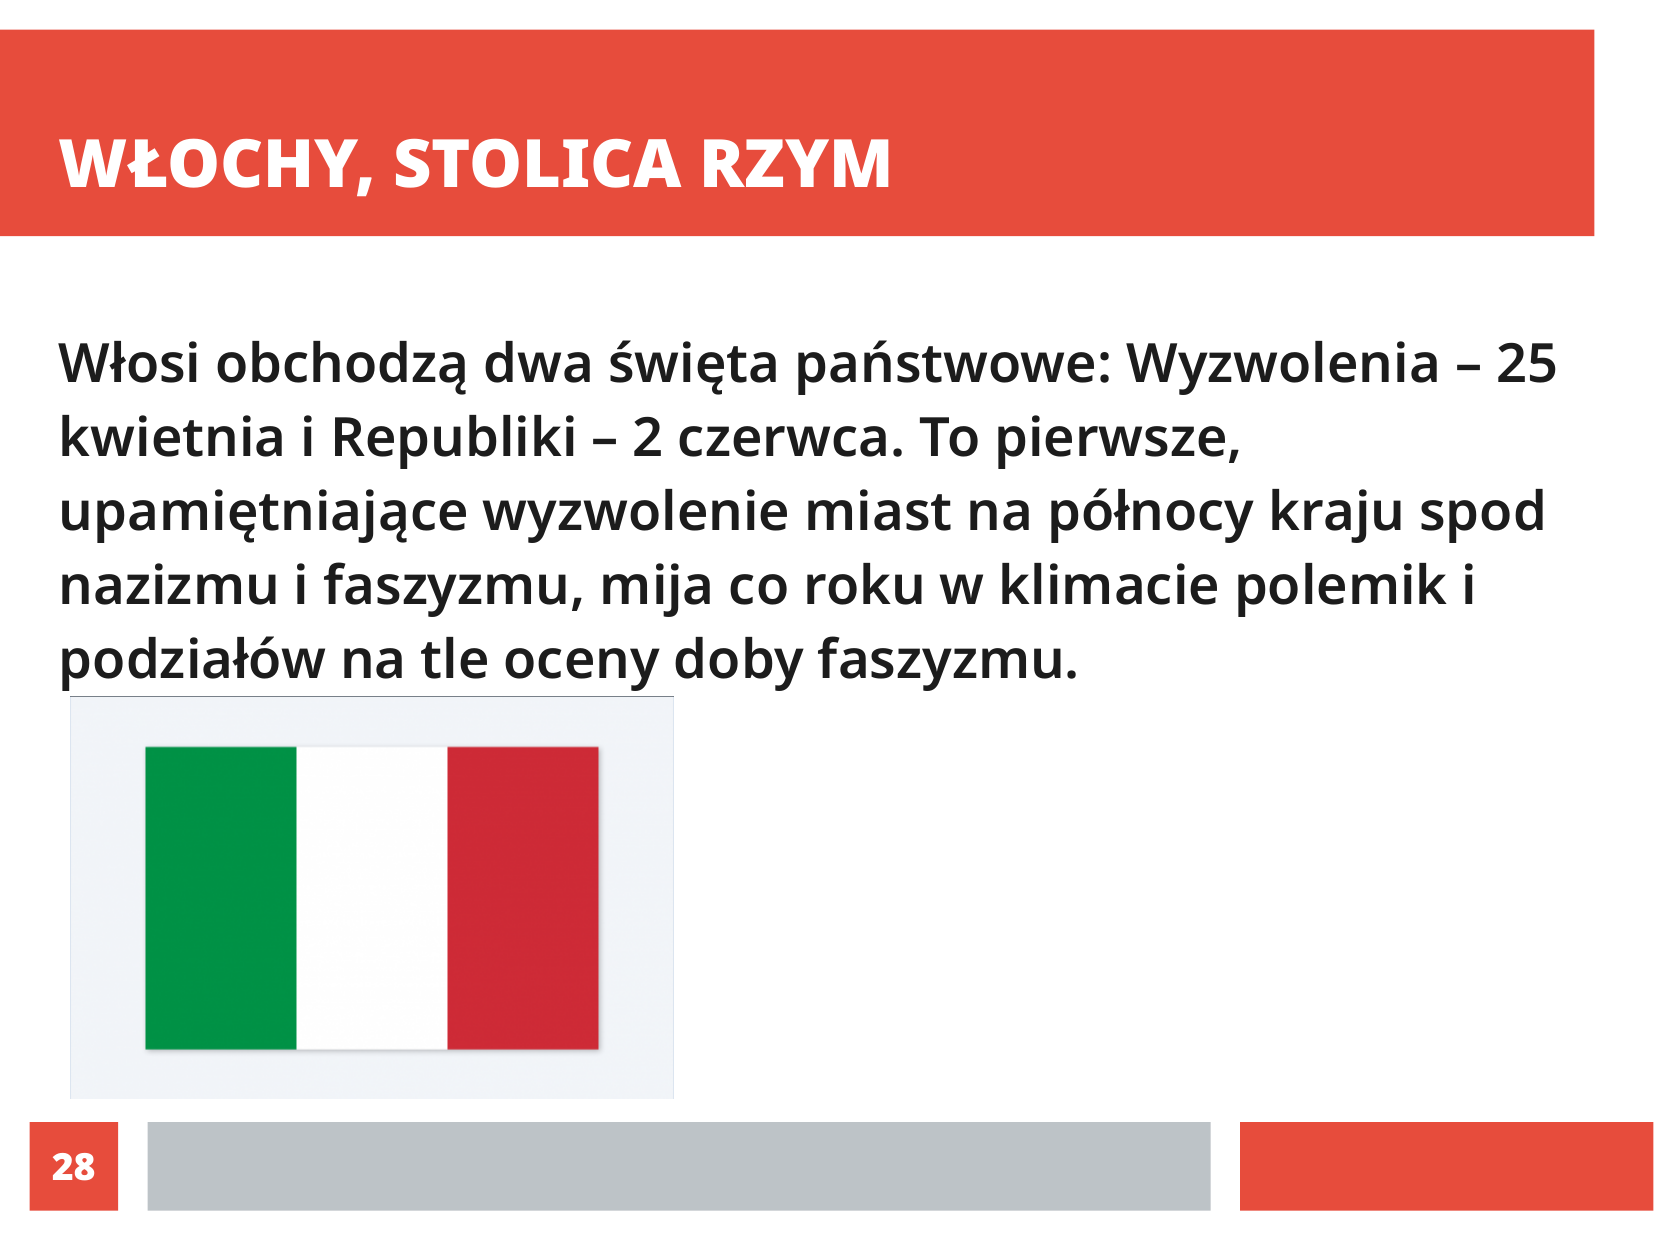

# WŁOCHY, STOLICA RZYM
Włosi obchodzą dwa święta państwowe: Wyzwolenia – 25 kwietnia i Republiki – 2 czerwca. To pierwsze, upamiętniające wyzwolenie miast na północy kraju spod nazizmu i faszyzmu, mija co roku w klimacie polemik i podziałów na tle oceny doby faszyzmu.
28